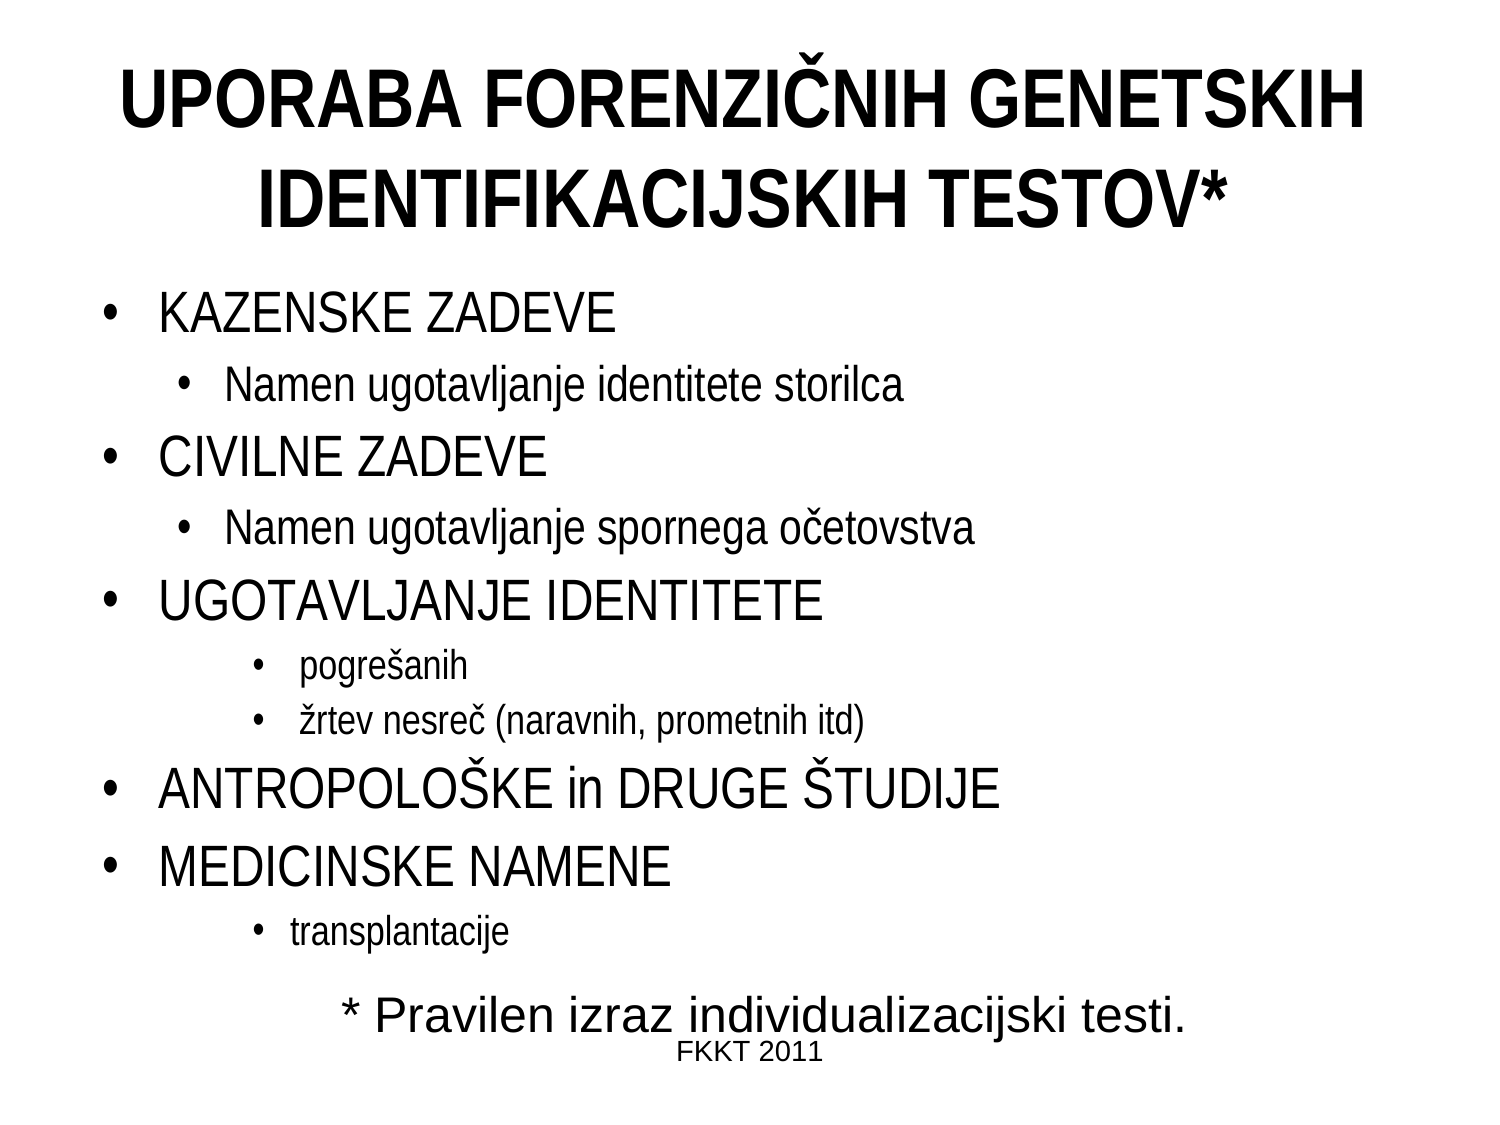

# UPORABA FORENZIČNIH GENETSKIH IDENTIFIKACIJSKIH TESTOV*
KAZENSKE ZADEVE
Namen ugotavljanje identitete storilca
CIVILNE ZADEVE
Namen ugotavljanje spornega očetovstva
UGOTAVLJANJE IDENTITETE
 pogrešanih
 žrtev nesreč (naravnih, prometnih itd)
ANTROPOLOŠKE in DRUGE ŠTUDIJE
MEDICINSKE NAMENE
transplantacije
* Pravilen izraz individualizacijski testi.
FKKT 2011